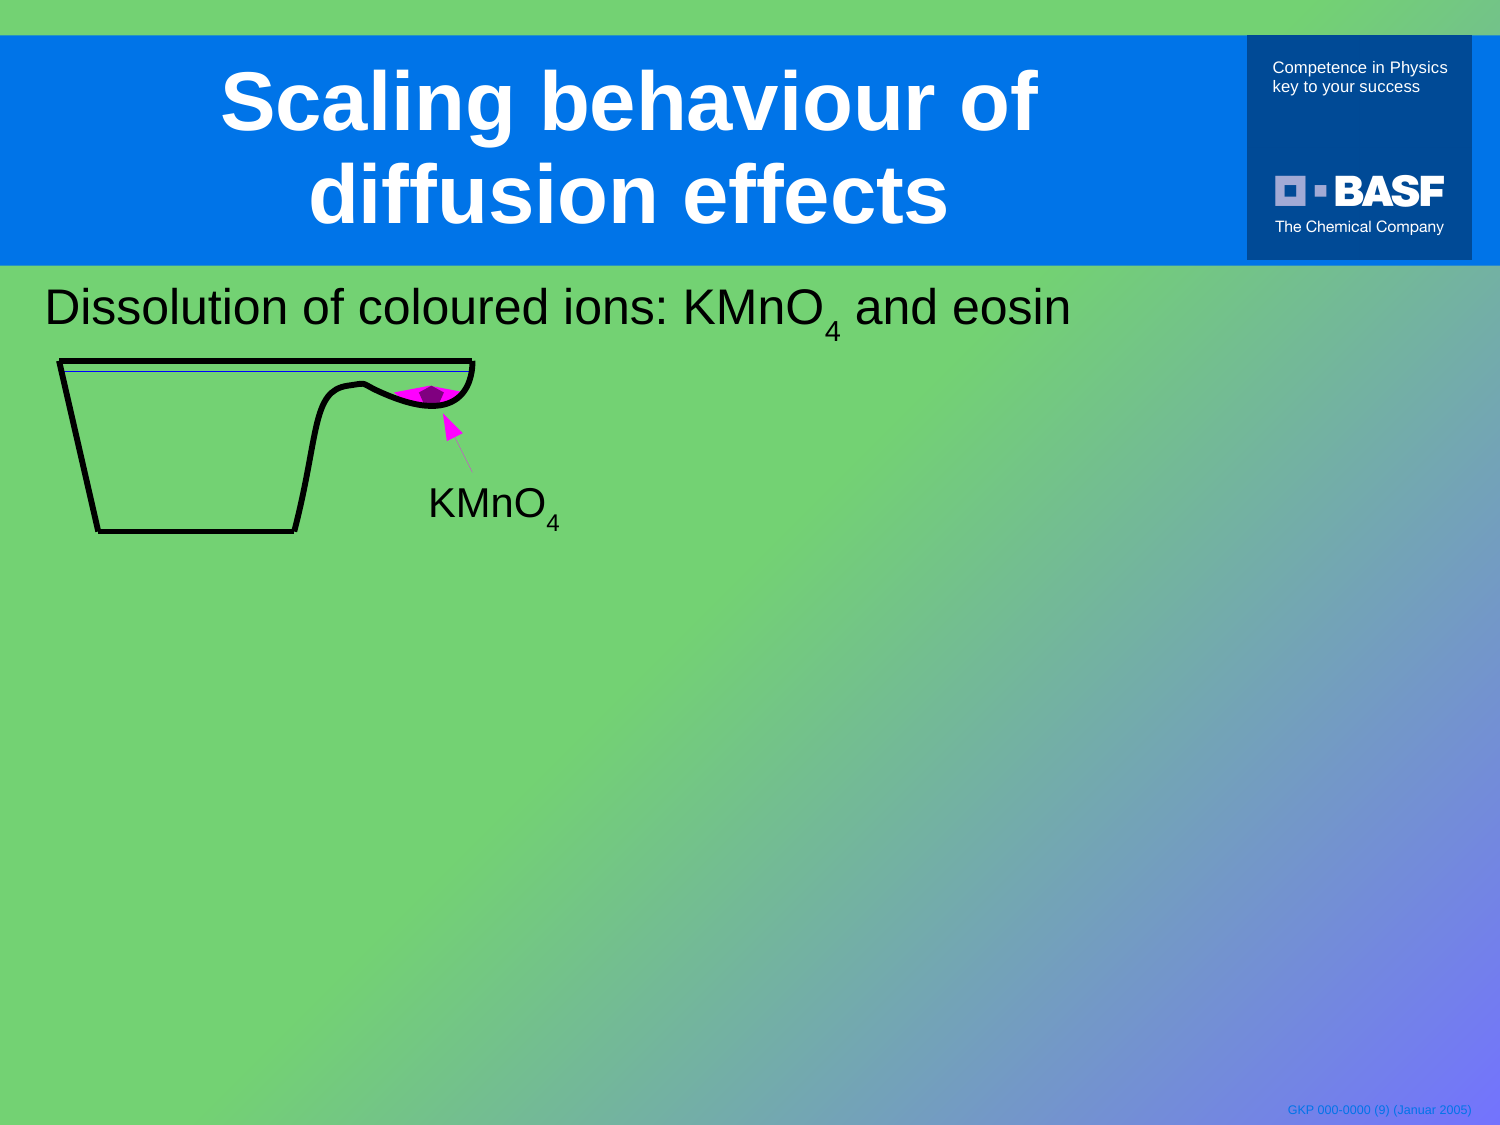

# Scaling behaviour of diffusion effects
Dissolution of coloured ions: KMnO4 and eosin
KMnO4